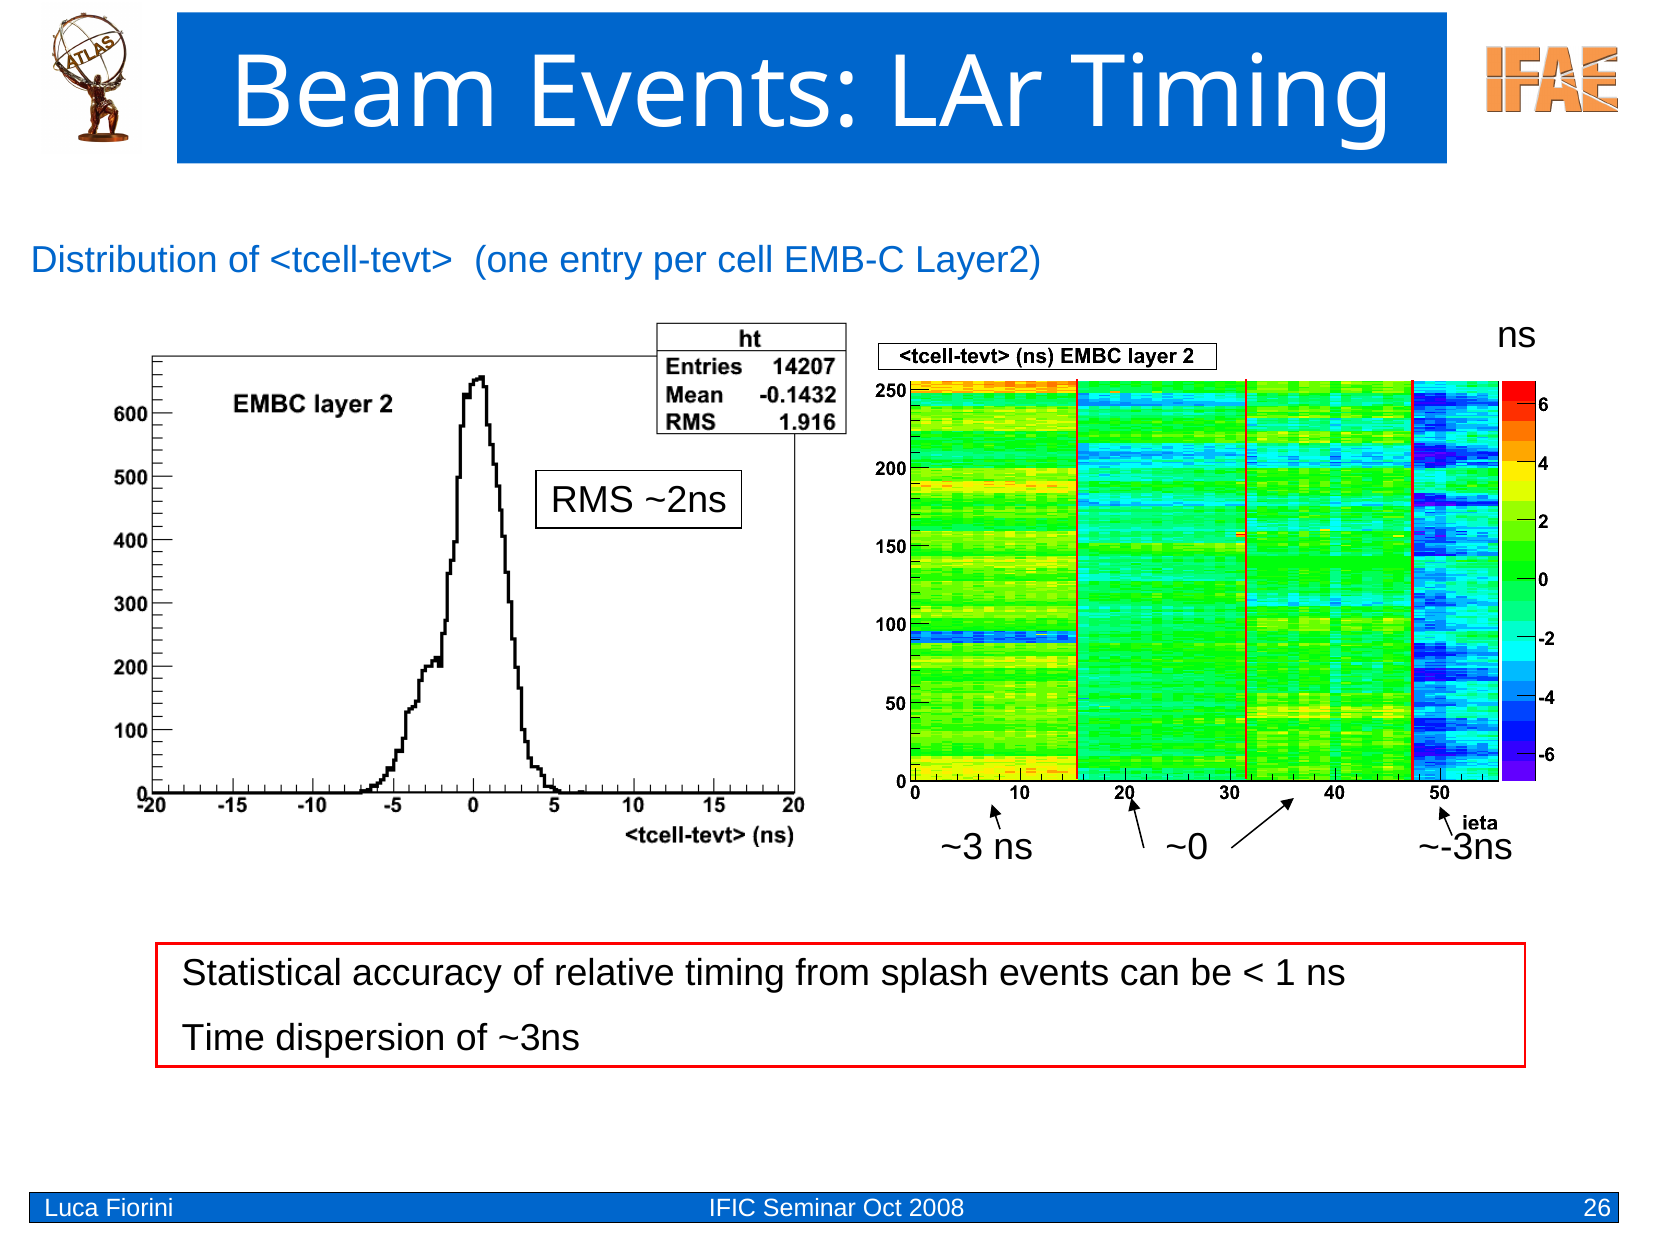

Beam Events: LAr Timing
Distribution of <tcell-tevt> (one entry per cell EMB-C Layer2)
ns
RMS ~2ns
~3 ns
~0
~-3ns
 Statistical accuracy of relative timing from splash events can be < 1 ns
 Time dispersion of ~3ns
Luca Fiorini								IFIC Seminar Oct 2008								 26